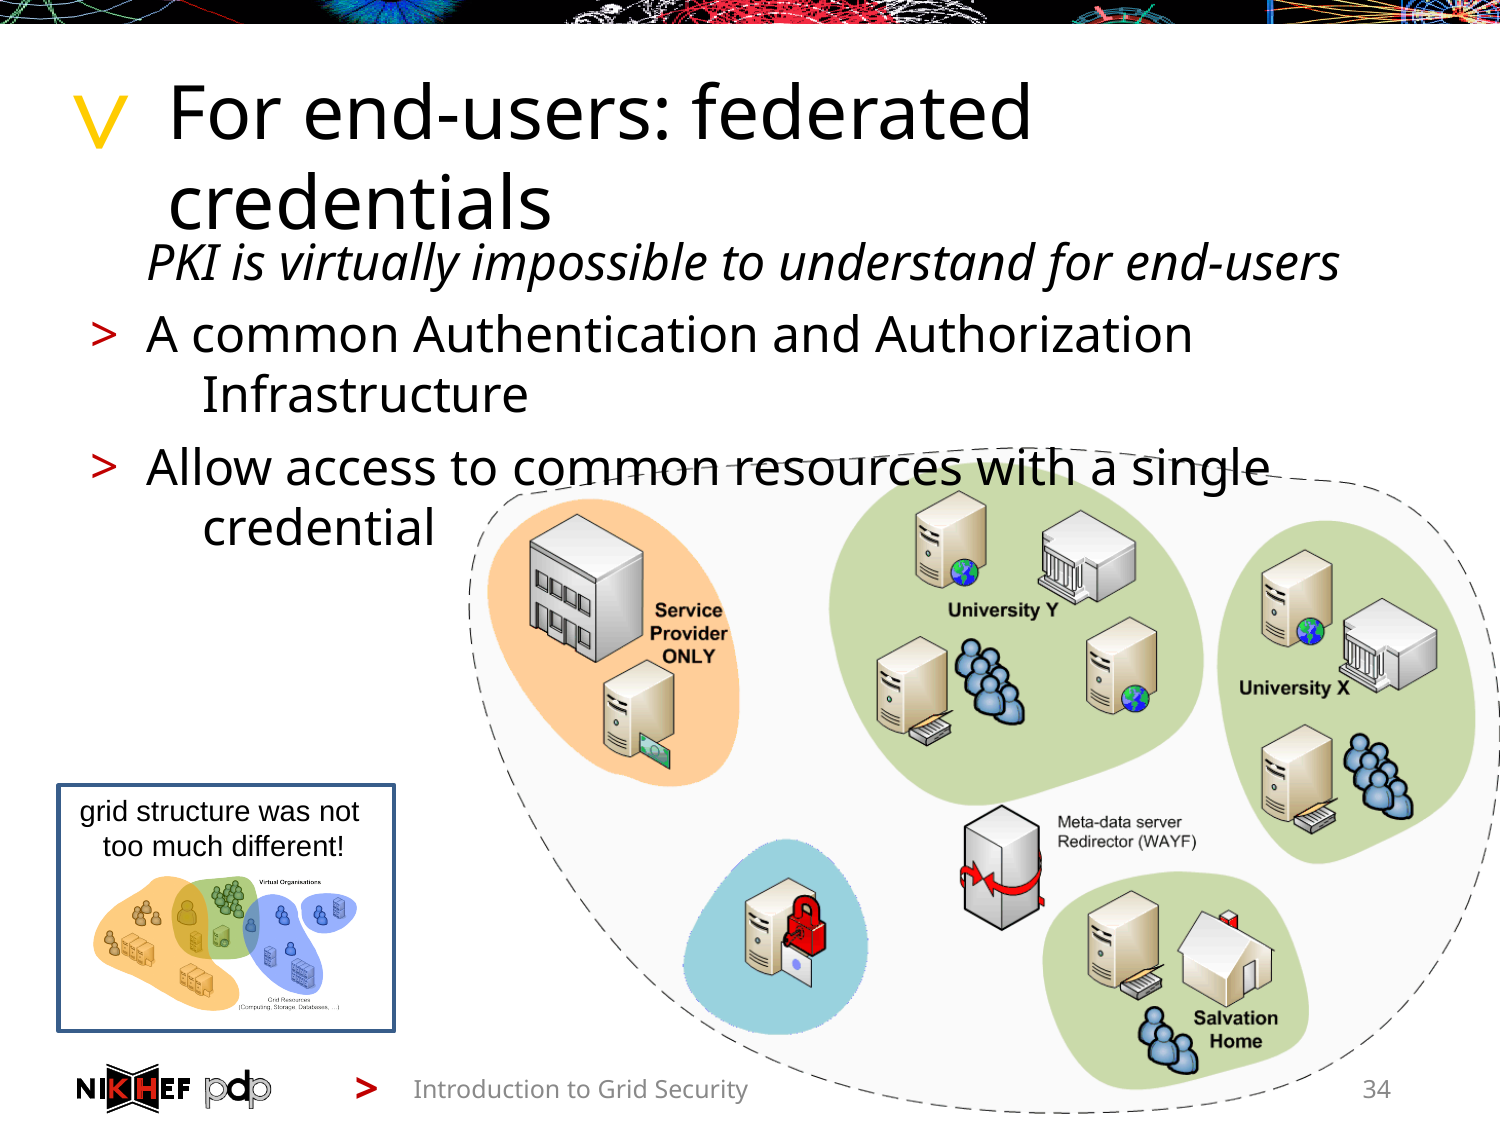

# For end-users: federated credentials
PKI is virtually impossible to understand for end-users
A common Authentication and Authorization Infrastructure
Allow access to common resources with a single credential
grid structure was not
too much different!
Introduction to Grid Security
2009-11-25